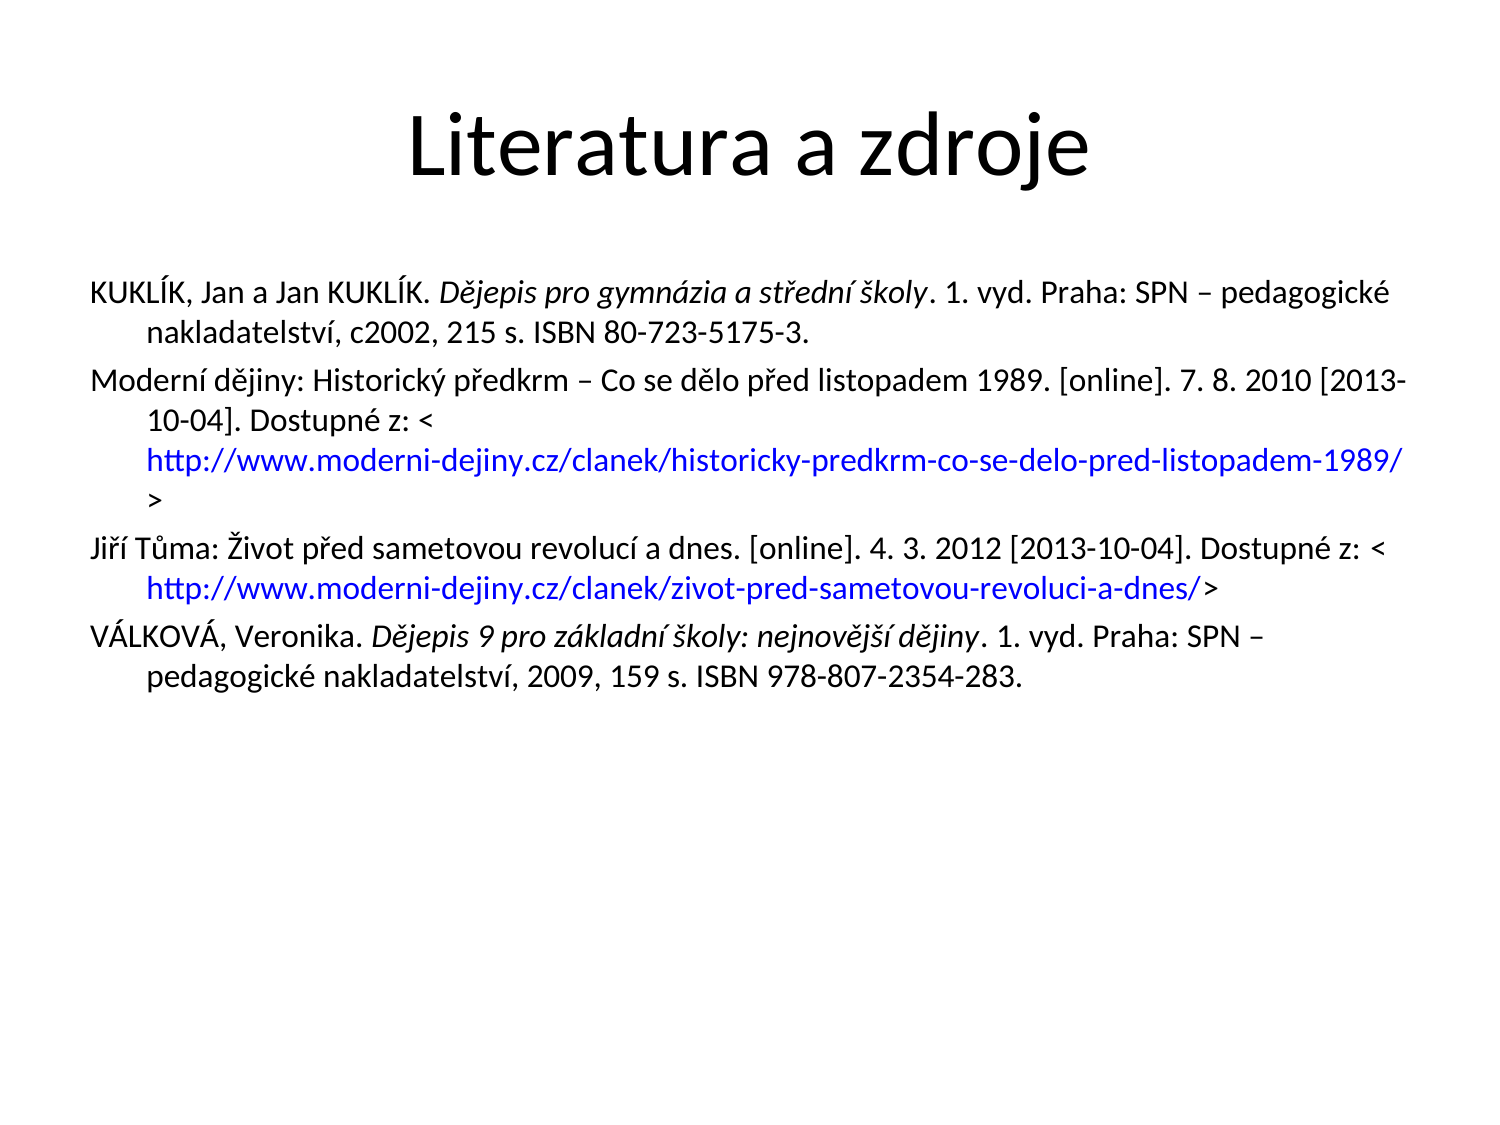

# Literatura a zdroje
KUKLÍK, Jan a Jan KUKLÍK. Dějepis pro gymnázia a střední školy. 1. vyd. Praha: SPN – pedagogické nakladatelství, c2002, 215 s. ISBN 80-723-5175-3.
Moderní dějiny: Historický předkrm – Co se dělo před listopadem 1989. [online]. 7. 8. 2010 [2013-10-04]. Dostupné z: <http://www.moderni-dejiny.cz/clanek/historicky-predkrm-co-se-delo-pred-listopadem-1989/>
Jiří Tůma: Život před sametovou revolucí a dnes. [online]. 4. 3. 2012 [2013-10-04]. Dostupné z: <http://www.moderni-dejiny.cz/clanek/zivot-pred-sametovou-revoluci-a-dnes/>
VÁLKOVÁ, Veronika. Dějepis 9 pro základní školy: nejnovější dějiny. 1. vyd. Praha: SPN – pedagogické nakladatelství, 2009, 159 s. ISBN 978-807-2354-283.